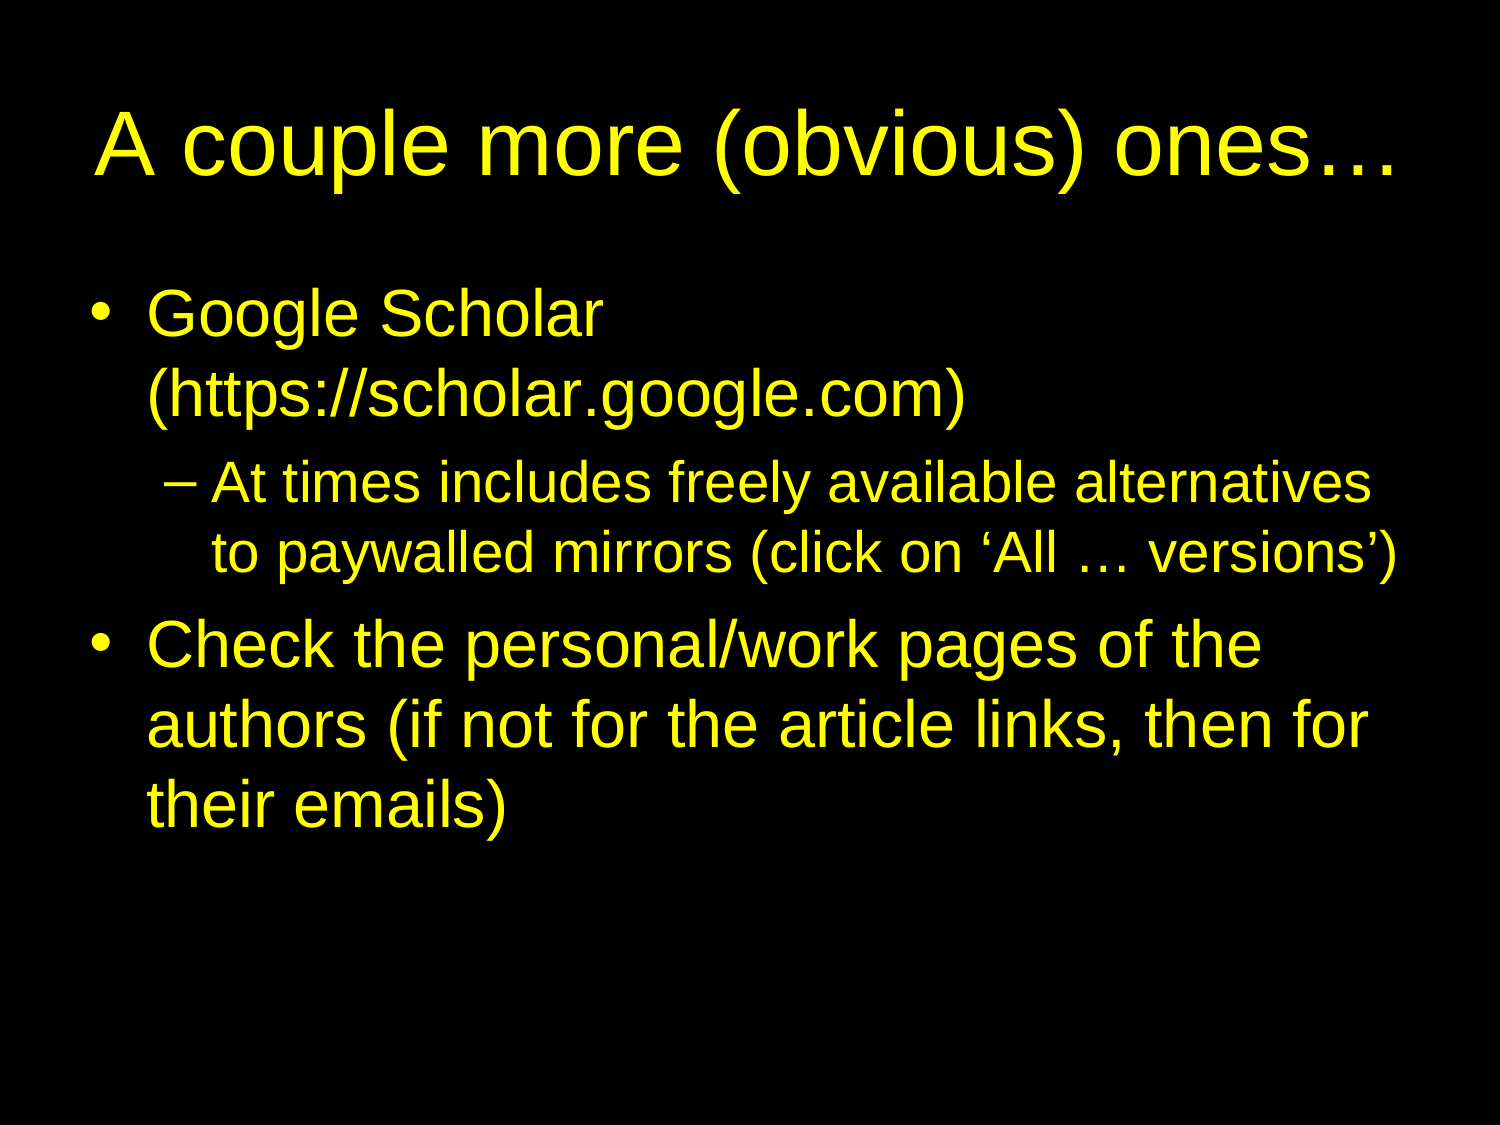

# A couple more (obvious) ones…
Google Scholar (https://scholar.google.com)
At times includes freely available alternatives to paywalled mirrors (click on ‘All … versions’)
Check the personal/work pages of the authors (if not for the article links, then for their emails)